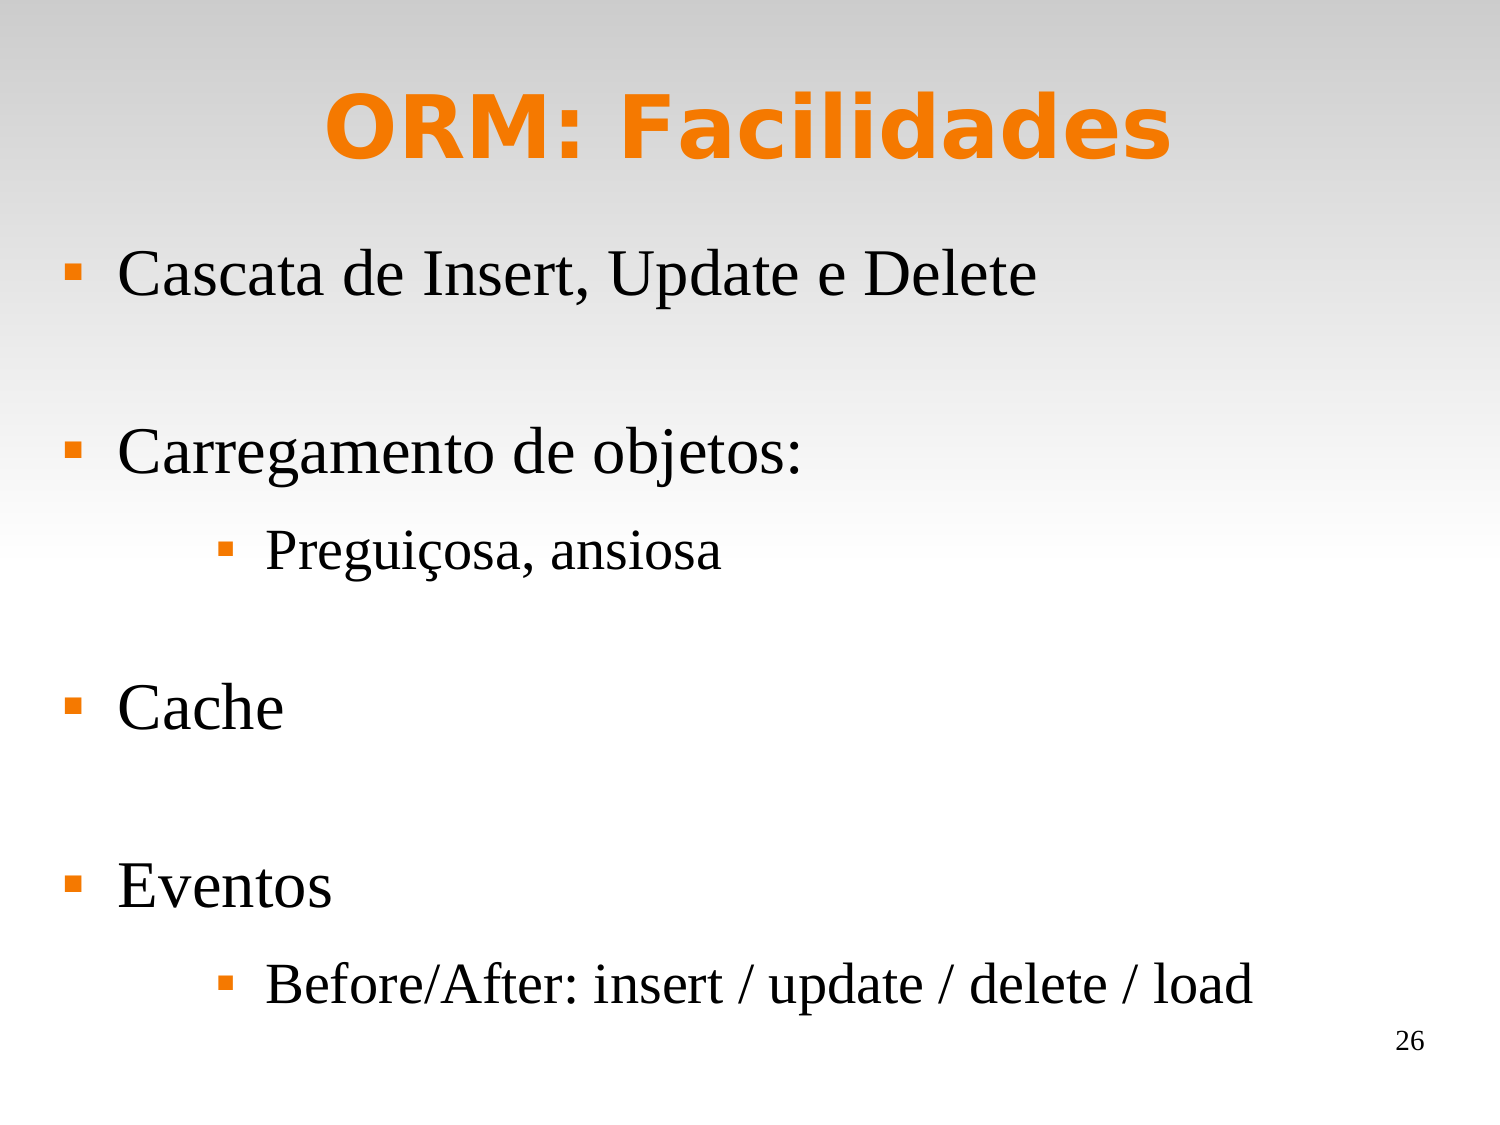

# ORM: Facilidades
Cascata de Insert, Update e Delete
Carregamento de objetos:
Preguiçosa, ansiosa
Cache
Eventos
Before/After: insert / update / delete / load
26